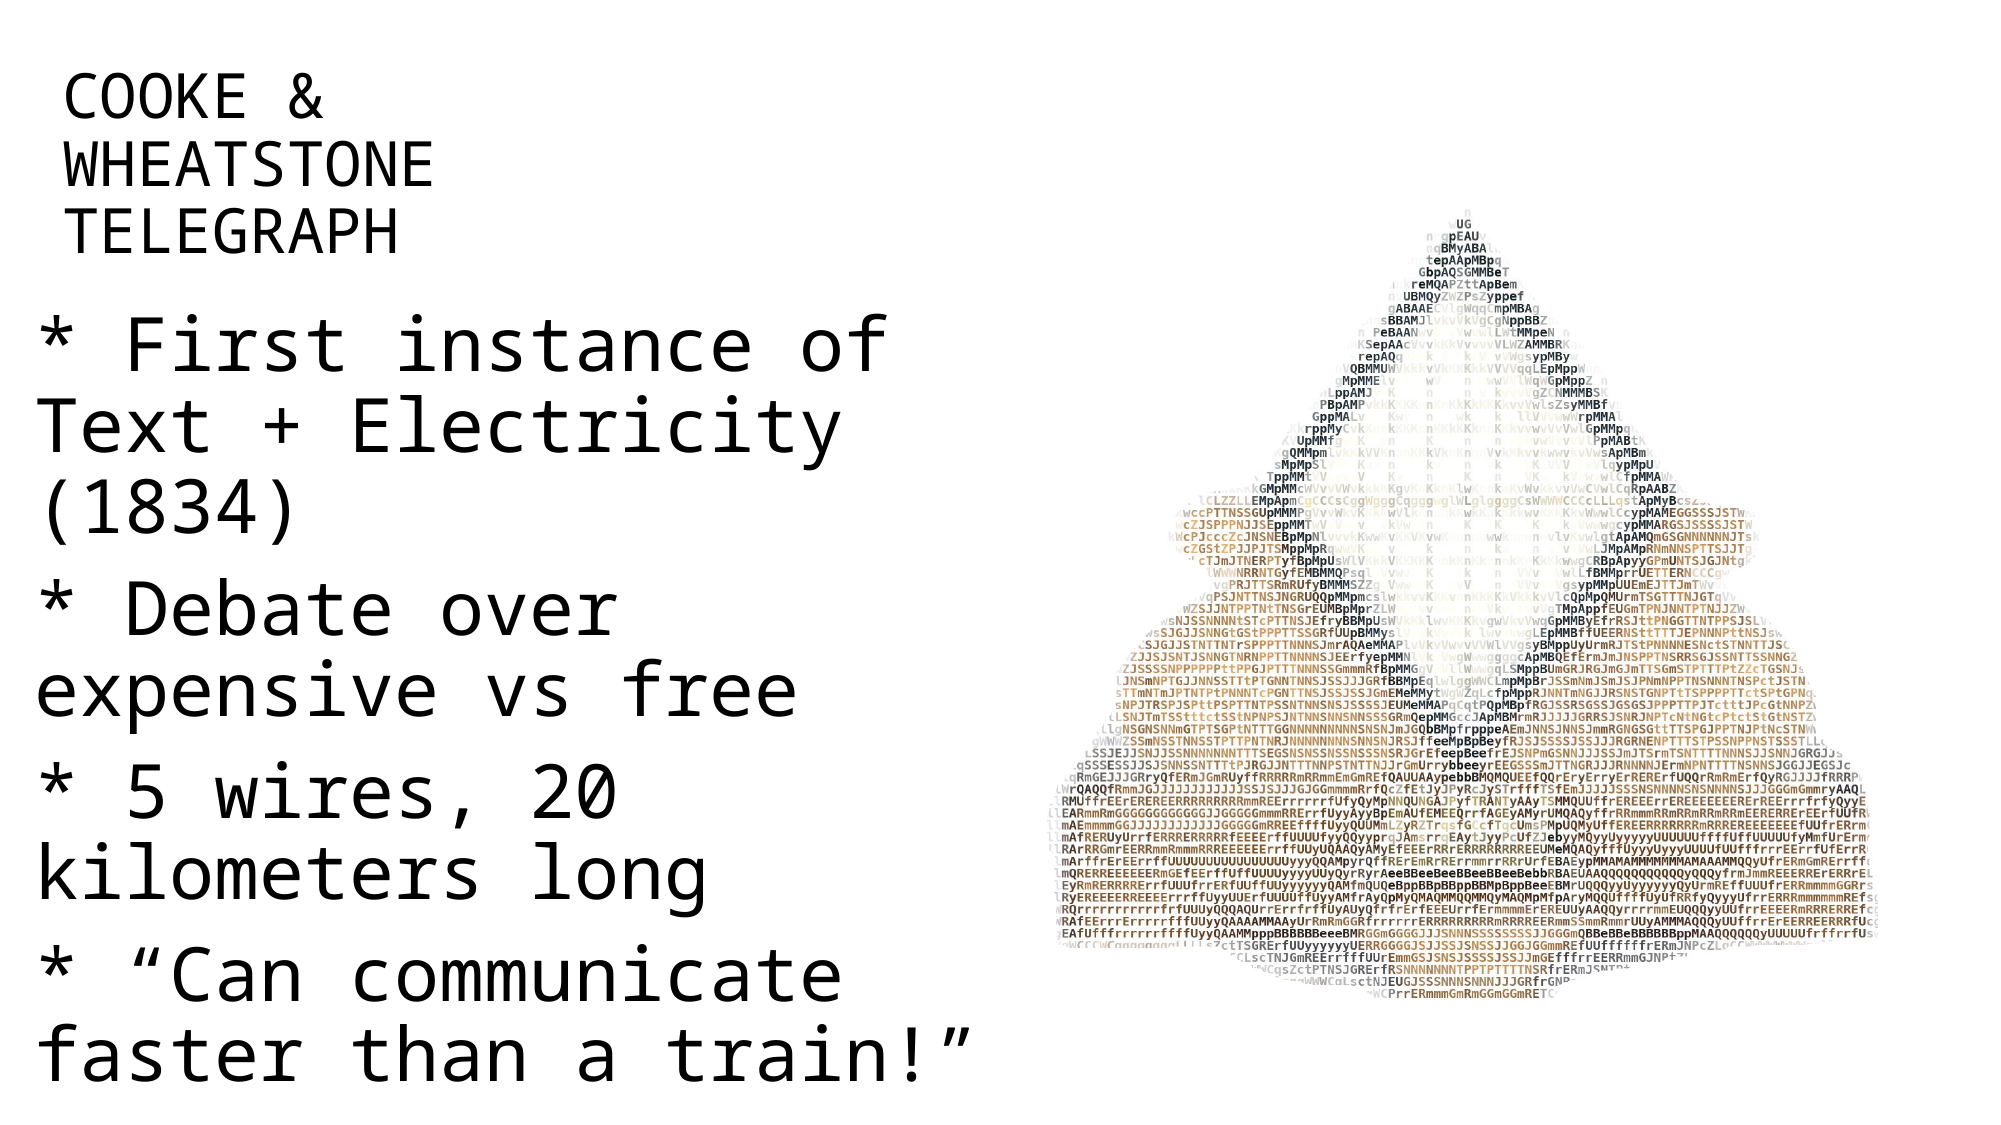

# COOKE & WHEATSTONE TELEGRAPH
* First instance of Text + Electricity (1834)
* Debate over expensive vs free
* 5 wires, 20 kilometers long
* “Can communicate faster than a train!”